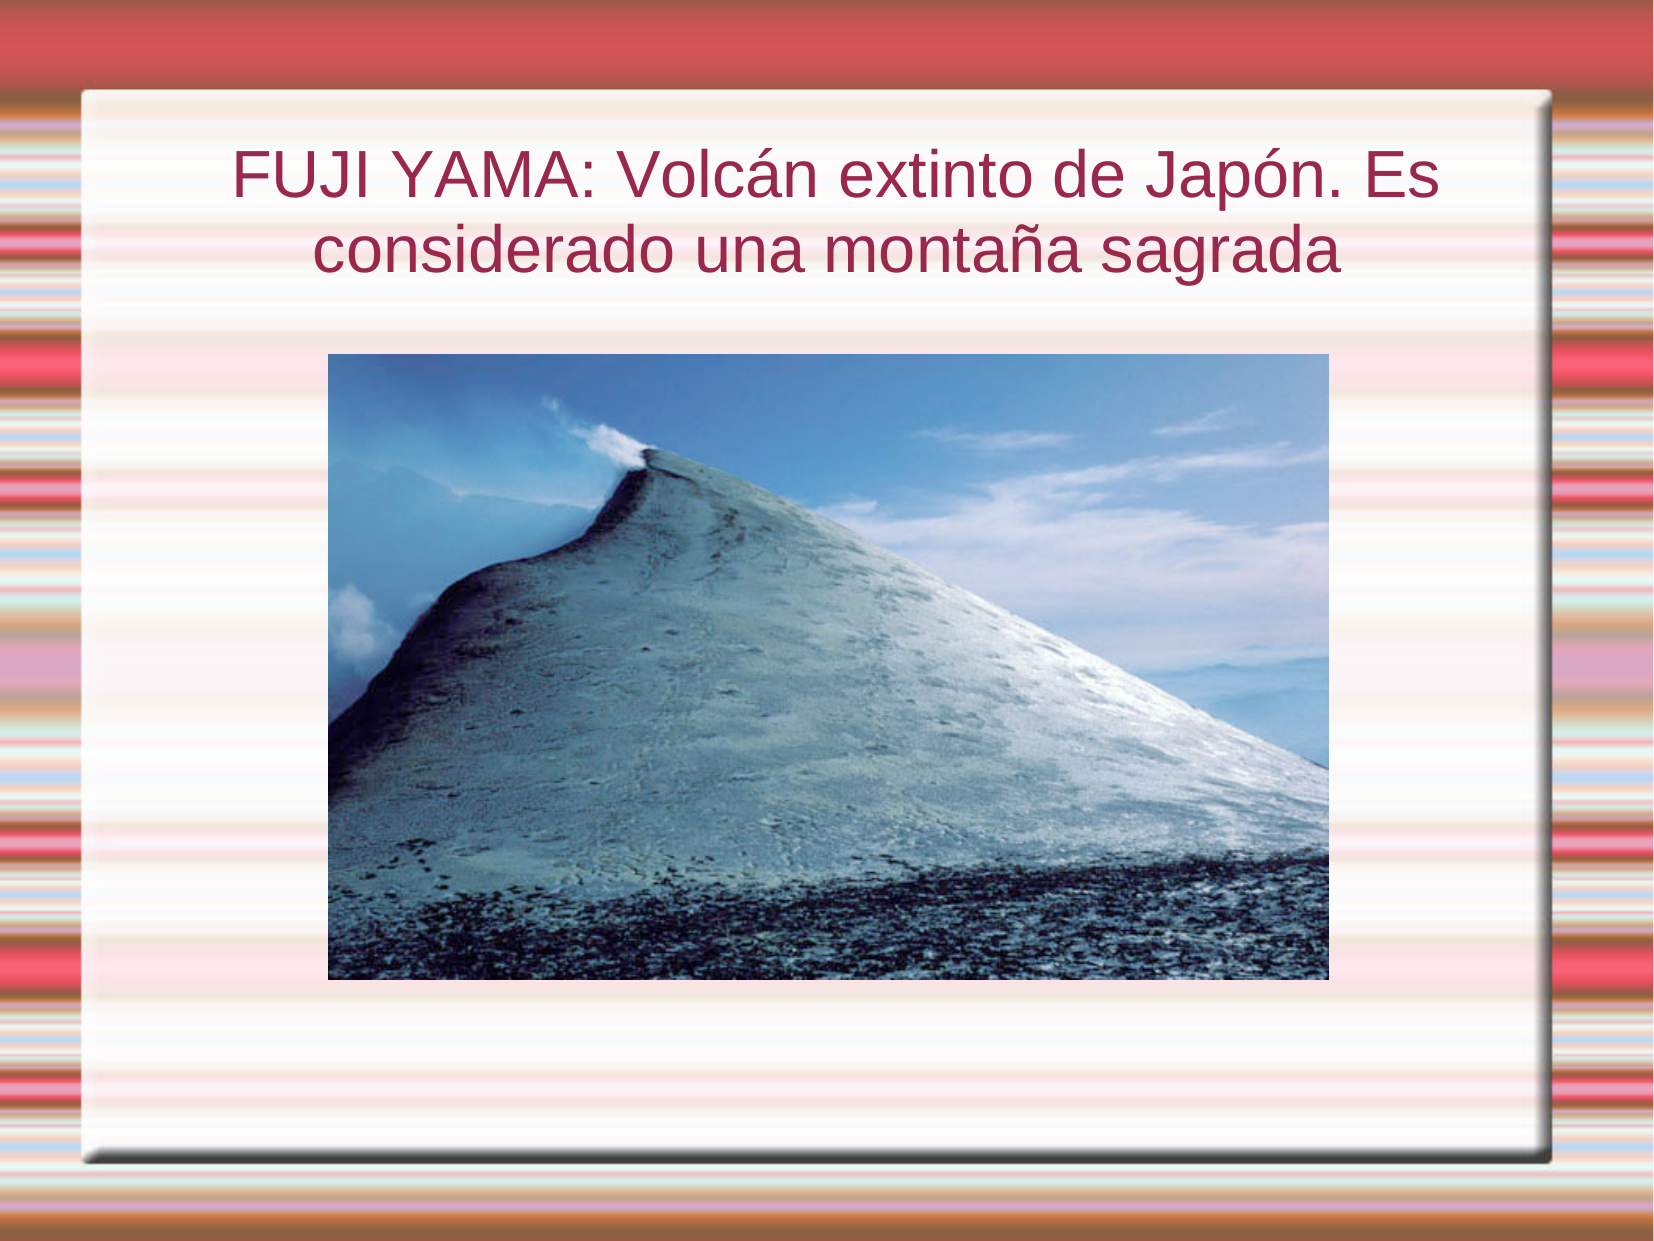

# FUJI YAMA: Volcán extinto de Japón. Es considerado una montaña sagrada